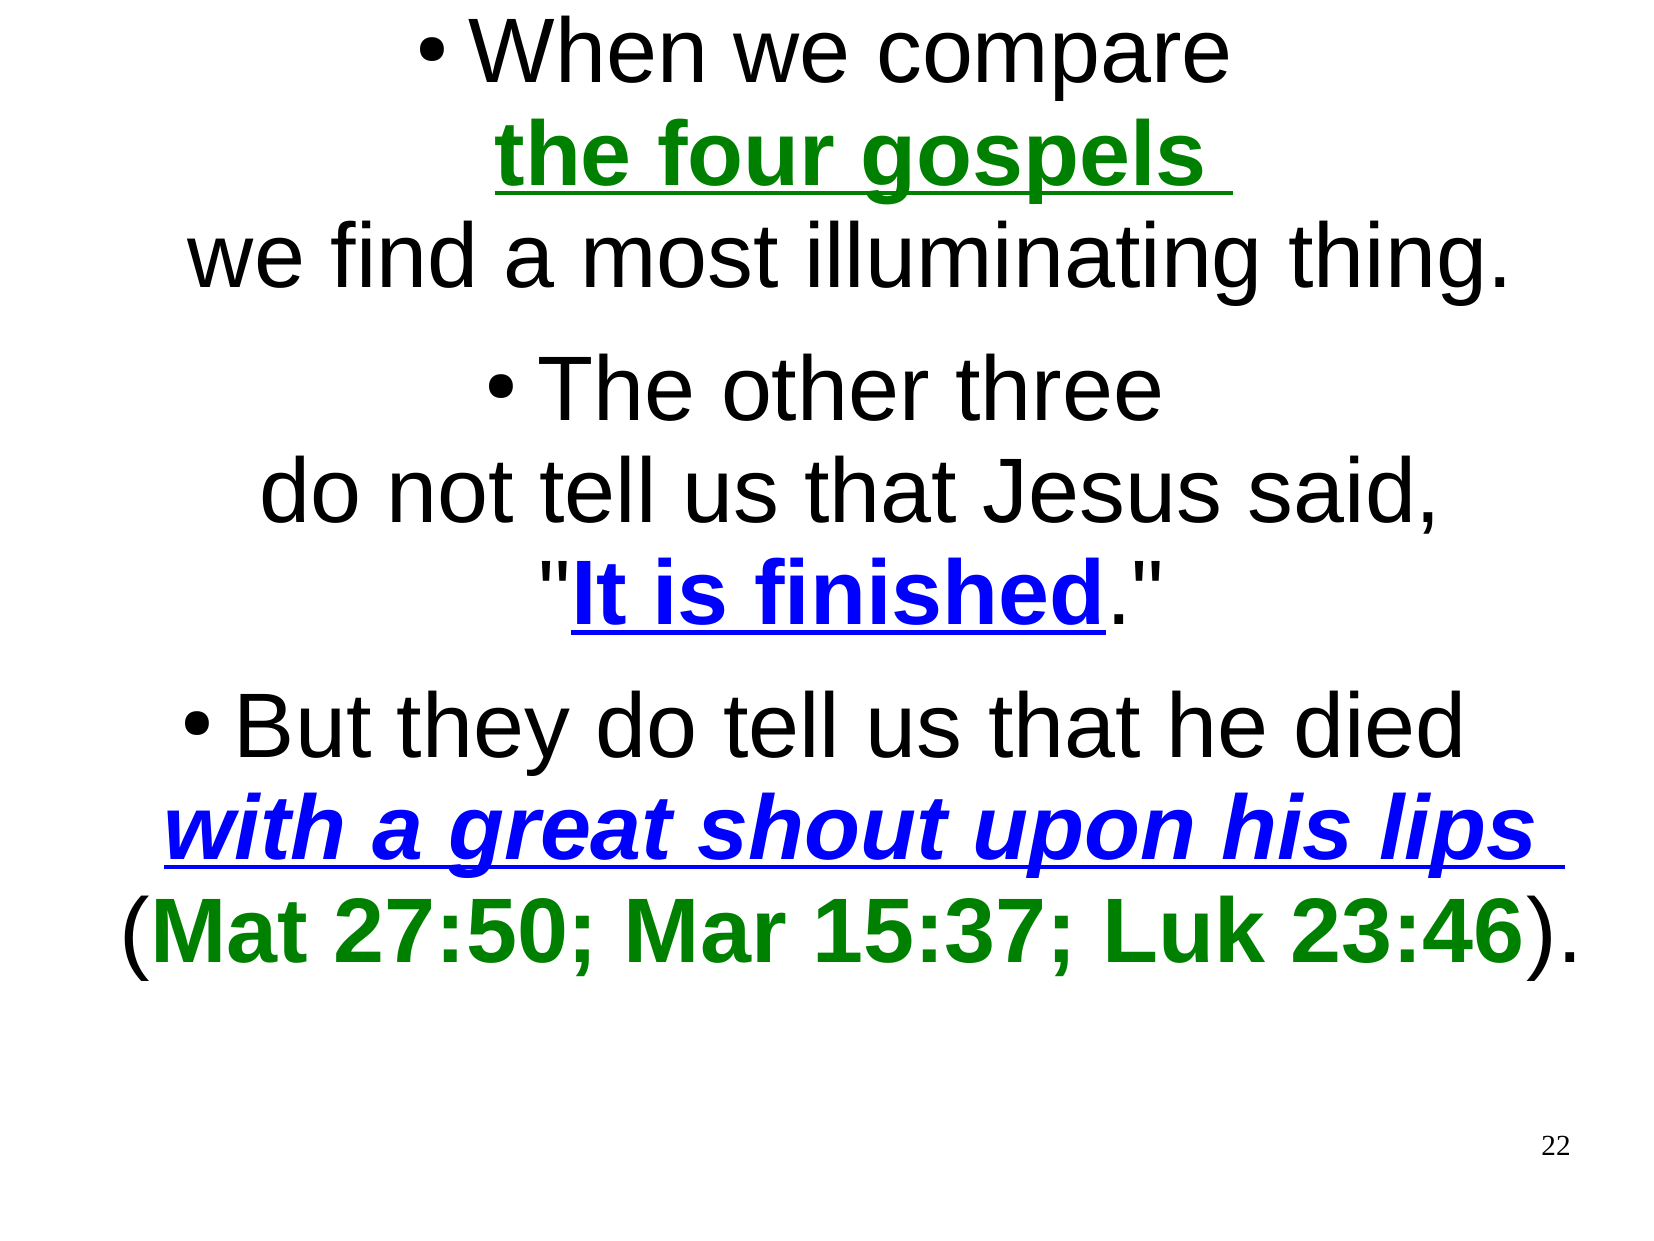

# When we compare the four gospels we find a most illuminating thing.
The other three
do not tell us that Jesus said,
"It is finished."
But they do tell us that he died
with a great shout upon his lips
(Mat 27:50; Mar 15:37; Luk 23:46).
22